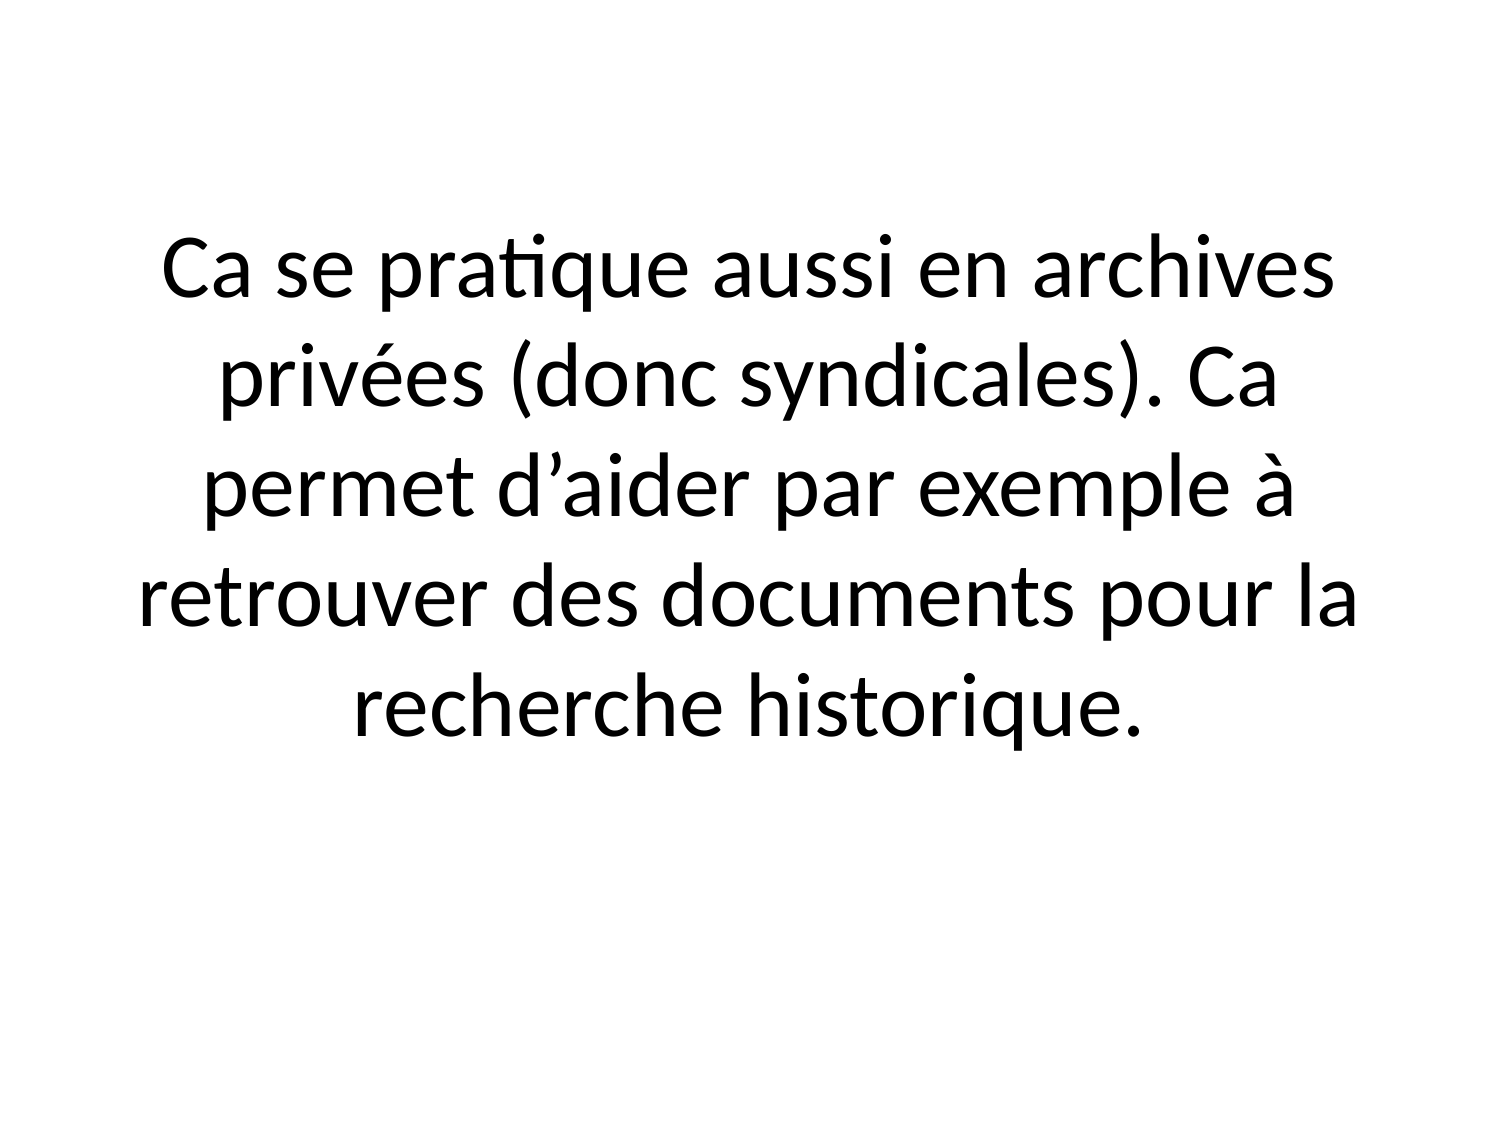

# Ca se pratique aussi en archives privées (donc syndicales). Ca permet d’aider par exemple à retrouver des documents pour la recherche historique.